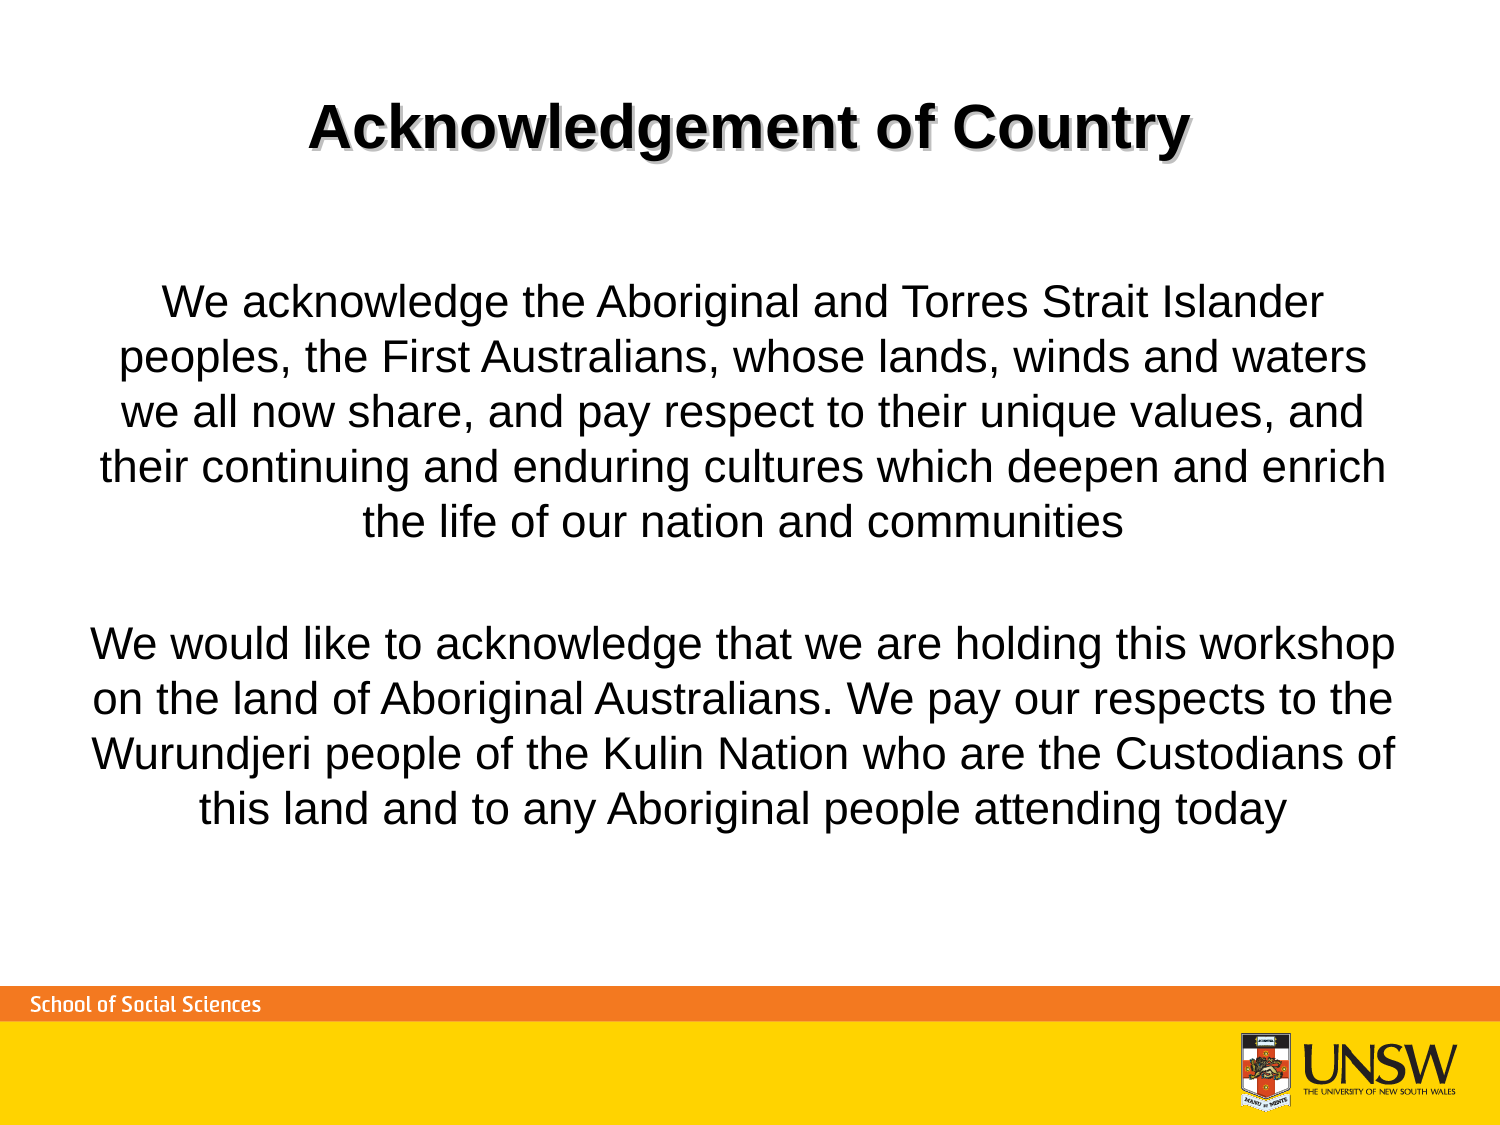

# Acknowledgement of Country
We acknowledge the Aboriginal and Torres Strait Islander peoples, the First Australians, whose lands, winds and waters we all now share, and pay respect to their unique values, and their continuing and enduring cultures which deepen and enrich the life of our nation and communities
We would like to acknowledge that we are holding this workshop on the land of Aboriginal Australians. We pay our respects to the Wurundjeri people of the Kulin Nation who are the Custodians of this land and to any Aboriginal people attending today